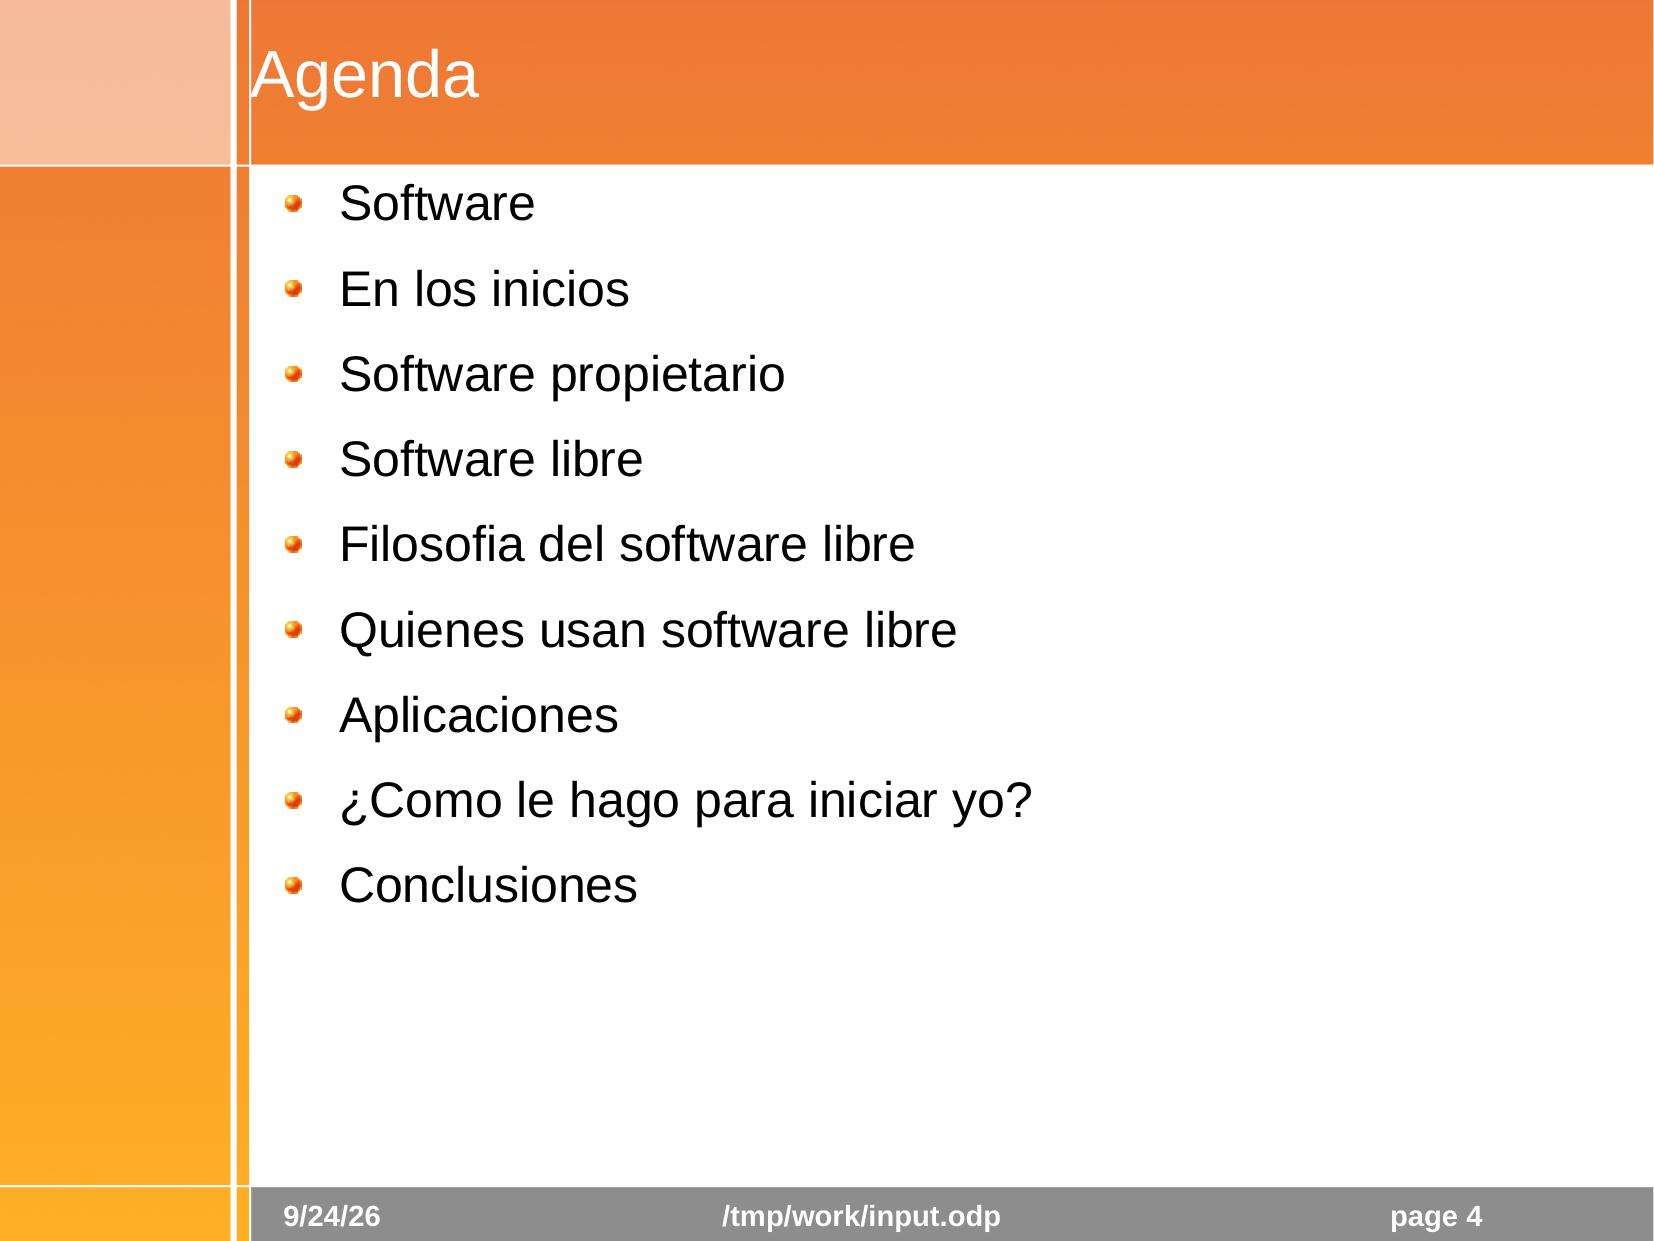

# Agenda
Software
En los inicios
Software propietario
Software libre
Filosofia del software libre
Quienes usan software libre
Aplicaciones
¿Como le hago para iniciar yo?
Conclusiones